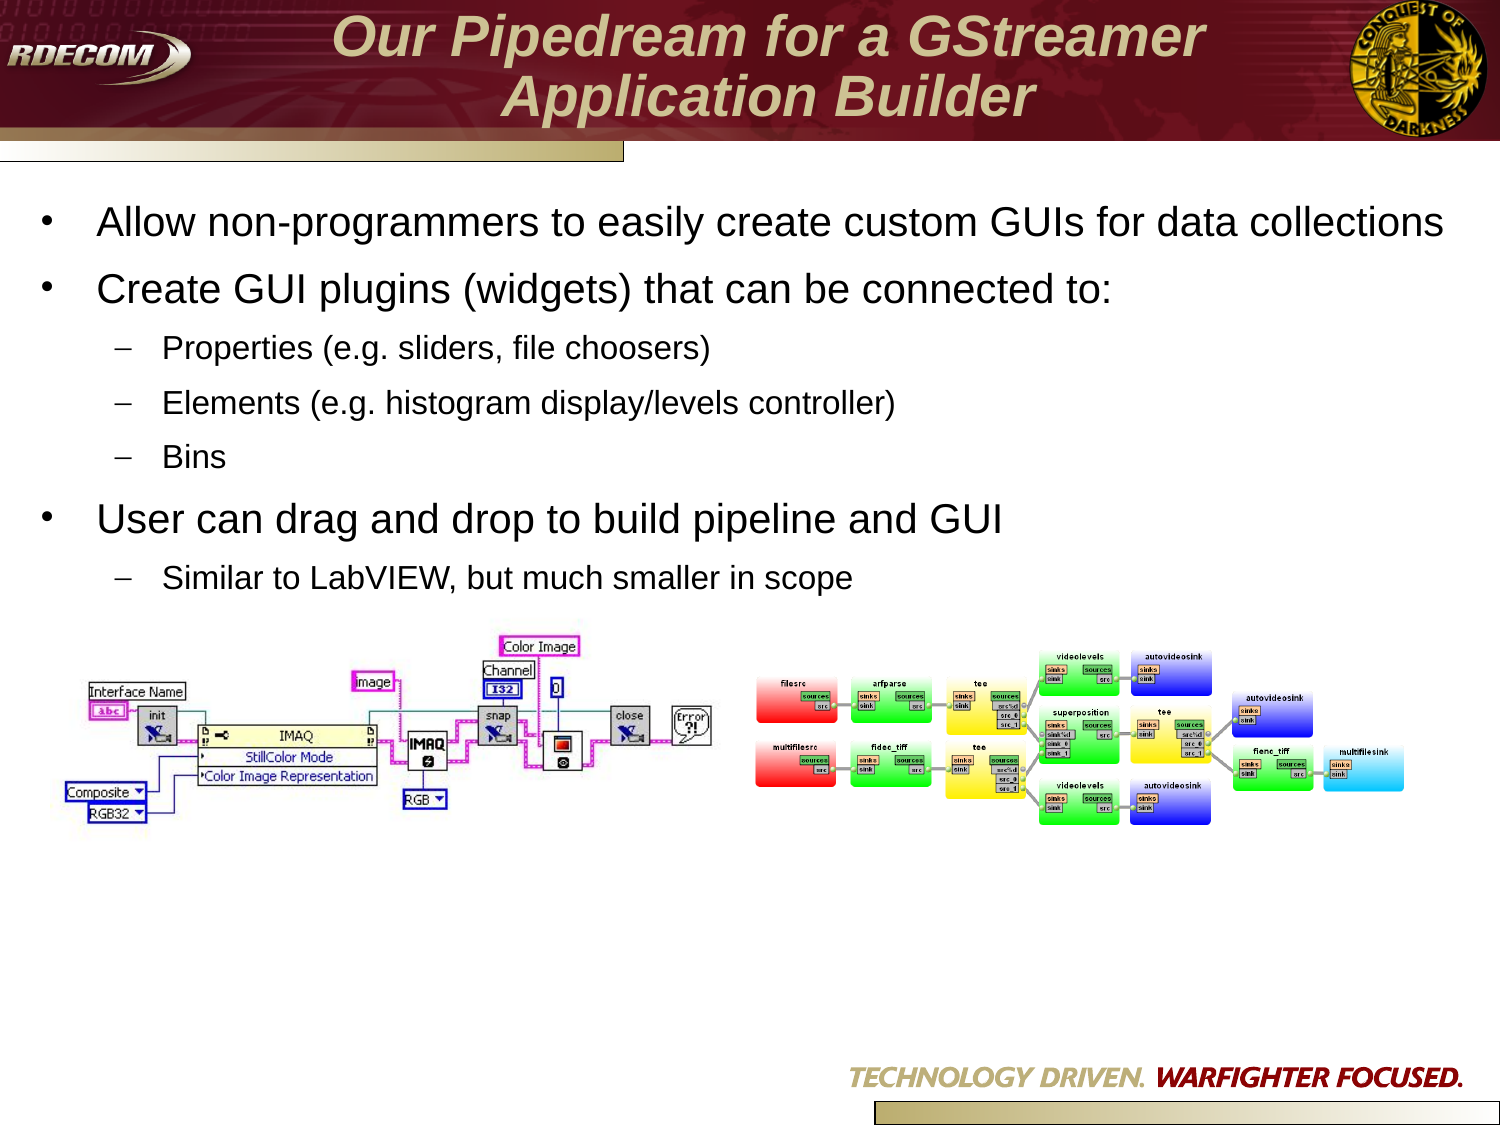

# Our Pipedream for a GStreamer Application Builder
Allow non-programmers to easily create custom GUIs for data collections
Create GUI plugins (widgets) that can be connected to:
Properties (e.g. sliders, file choosers)
Elements (e.g. histogram display/levels controller)
Bins
User can drag and drop to build pipeline and GUI
Similar to LabVIEW, but much smaller in scope